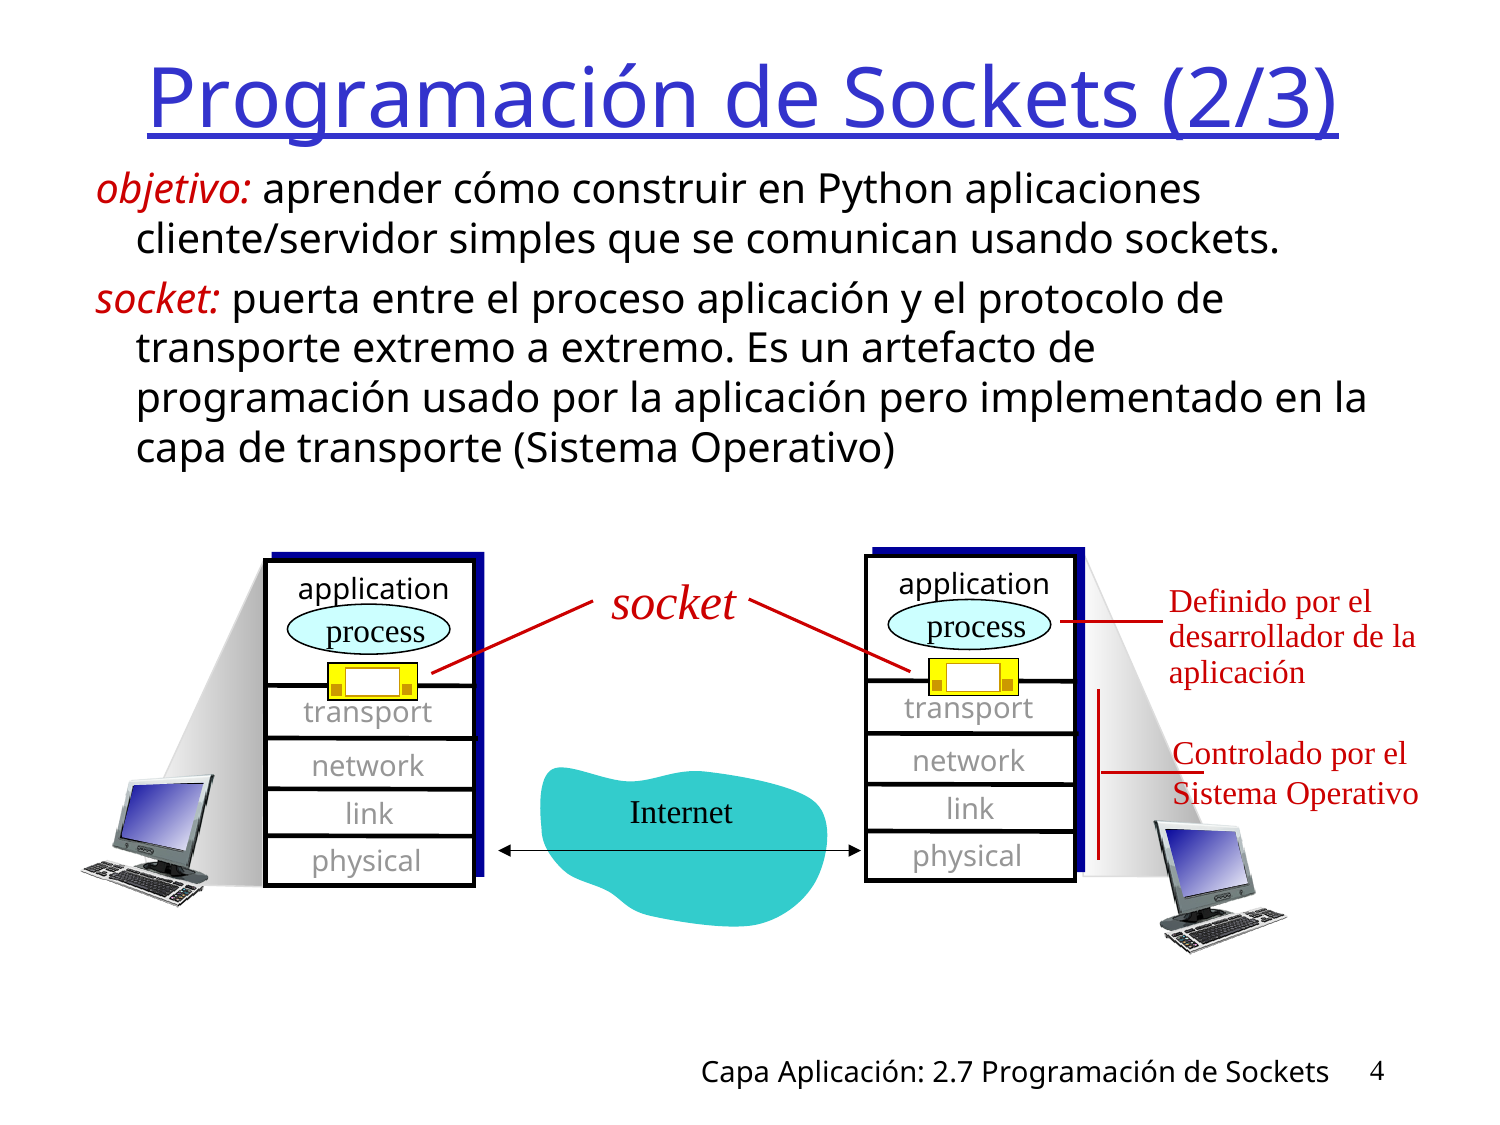

# Programación de Sockets (2/3)
objetivo: aprender cómo construir en Python aplicaciones cliente/servidor simples que se comunican usando sockets.
socket: puerta entre el proceso aplicación y el protocolo de transporte extremo a extremo. Es un artefacto de programación usado por la aplicación pero implementado en la capa de transporte (Sistema Operativo)
application
application
socket
Definido por el
desarrollador de la
aplicación
process
process
transport
transport
Controlado por el
Sistema Operativo
network
network
link
Internet
link
physical
physical